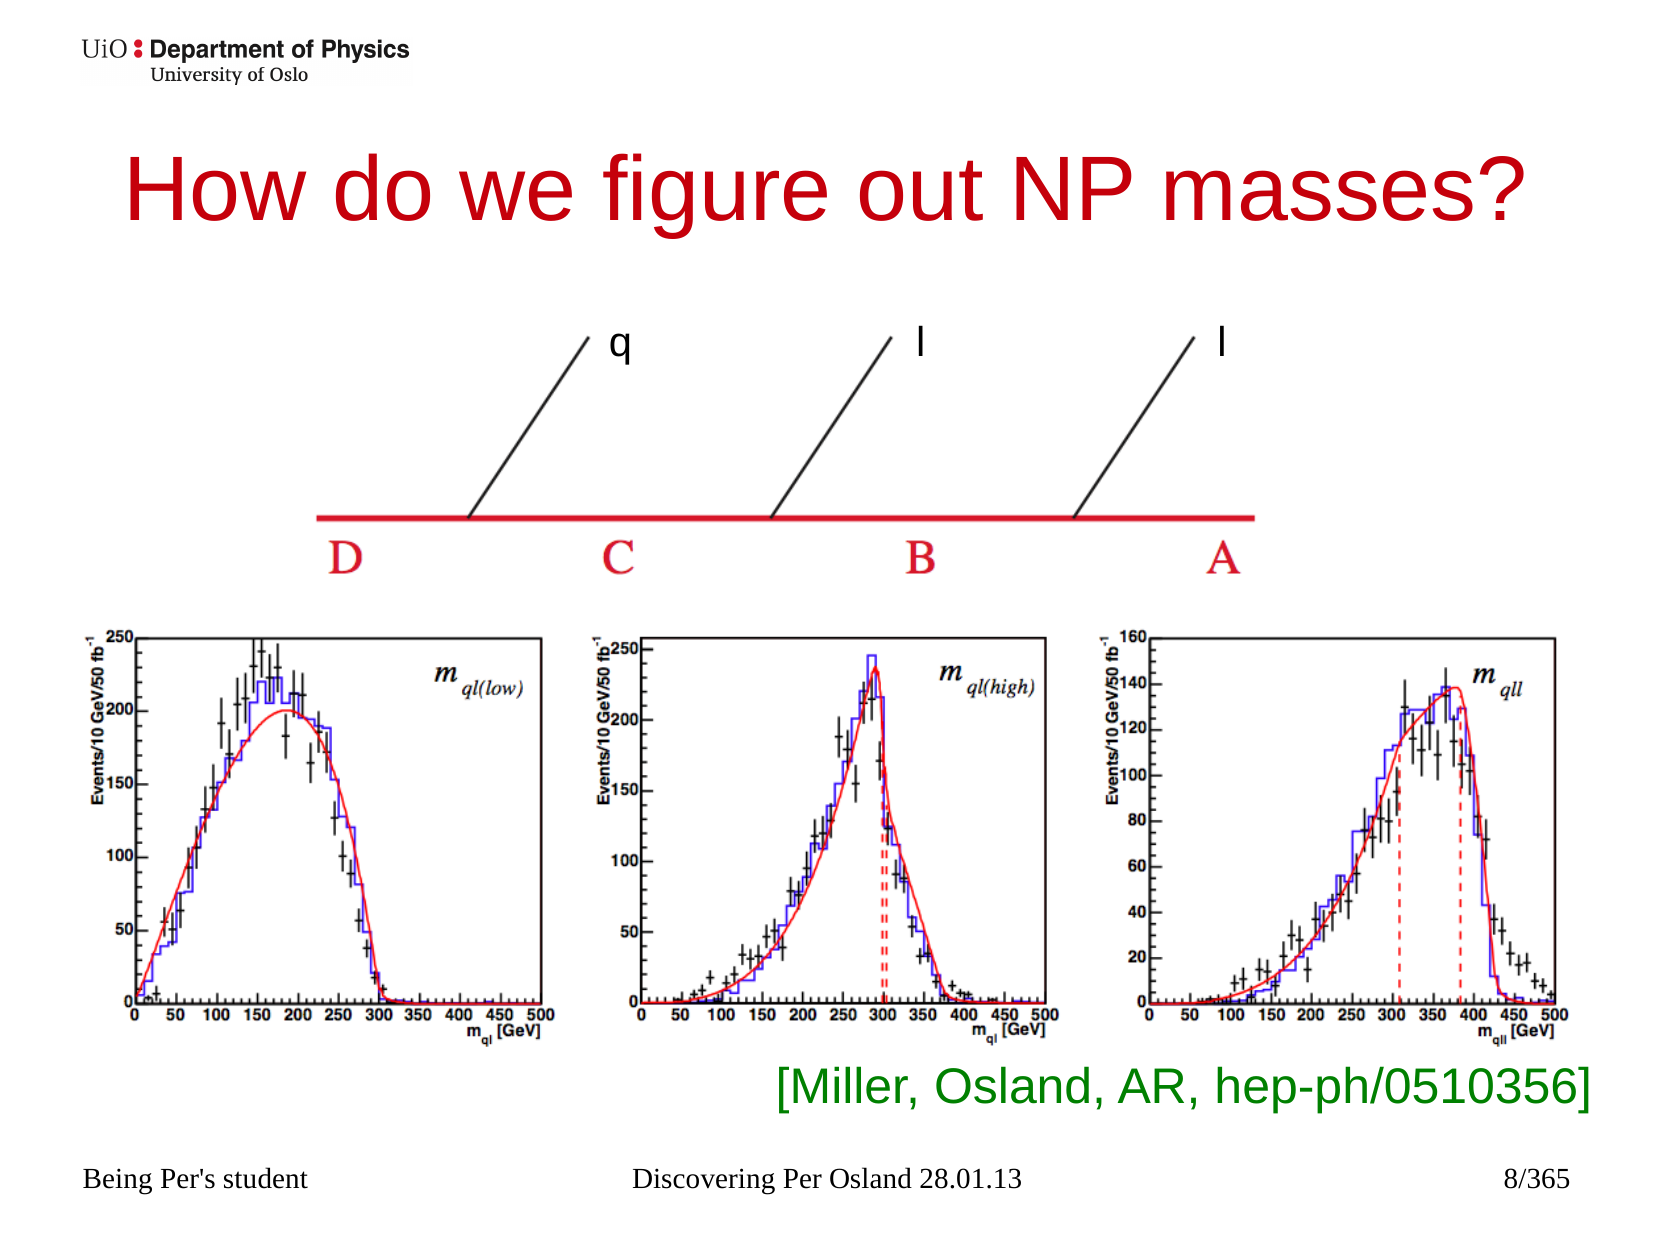

# How do we figure out NP masses?
q
l
l
[Miller, Osland, AR, hep-ph/0510356]
Being Per's student
Discovering Per Osland 28.01.13
8